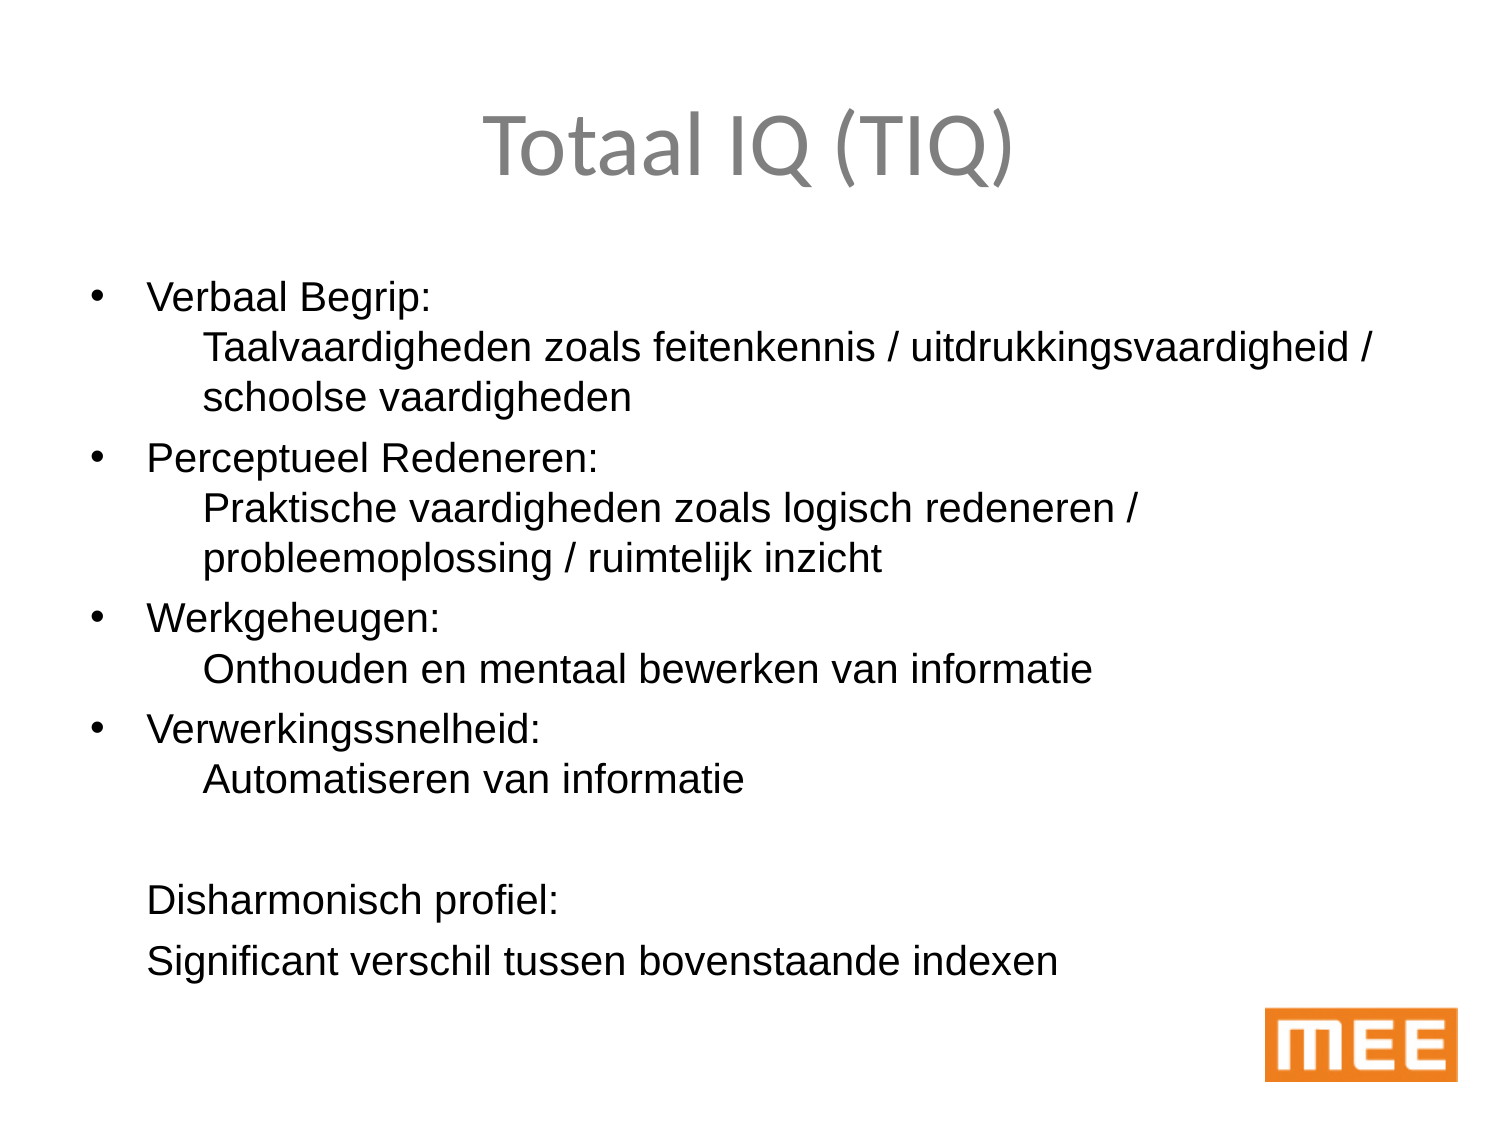

# Totaal IQ (TIQ)
Verbaal Begrip:
Taalvaardigheden zoals feitenkennis / uitdrukkingsvaardigheid / schoolse vaardigheden
Perceptueel Redeneren:
Praktische vaardigheden zoals logisch redeneren / probleemoplossing / ruimtelijk inzicht
Werkgeheugen:
Onthouden en mentaal bewerken van informatie
Verwerkingssnelheid:
Automatiseren van informatie
Disharmonisch profiel:
Significant verschil tussen bovenstaande indexen